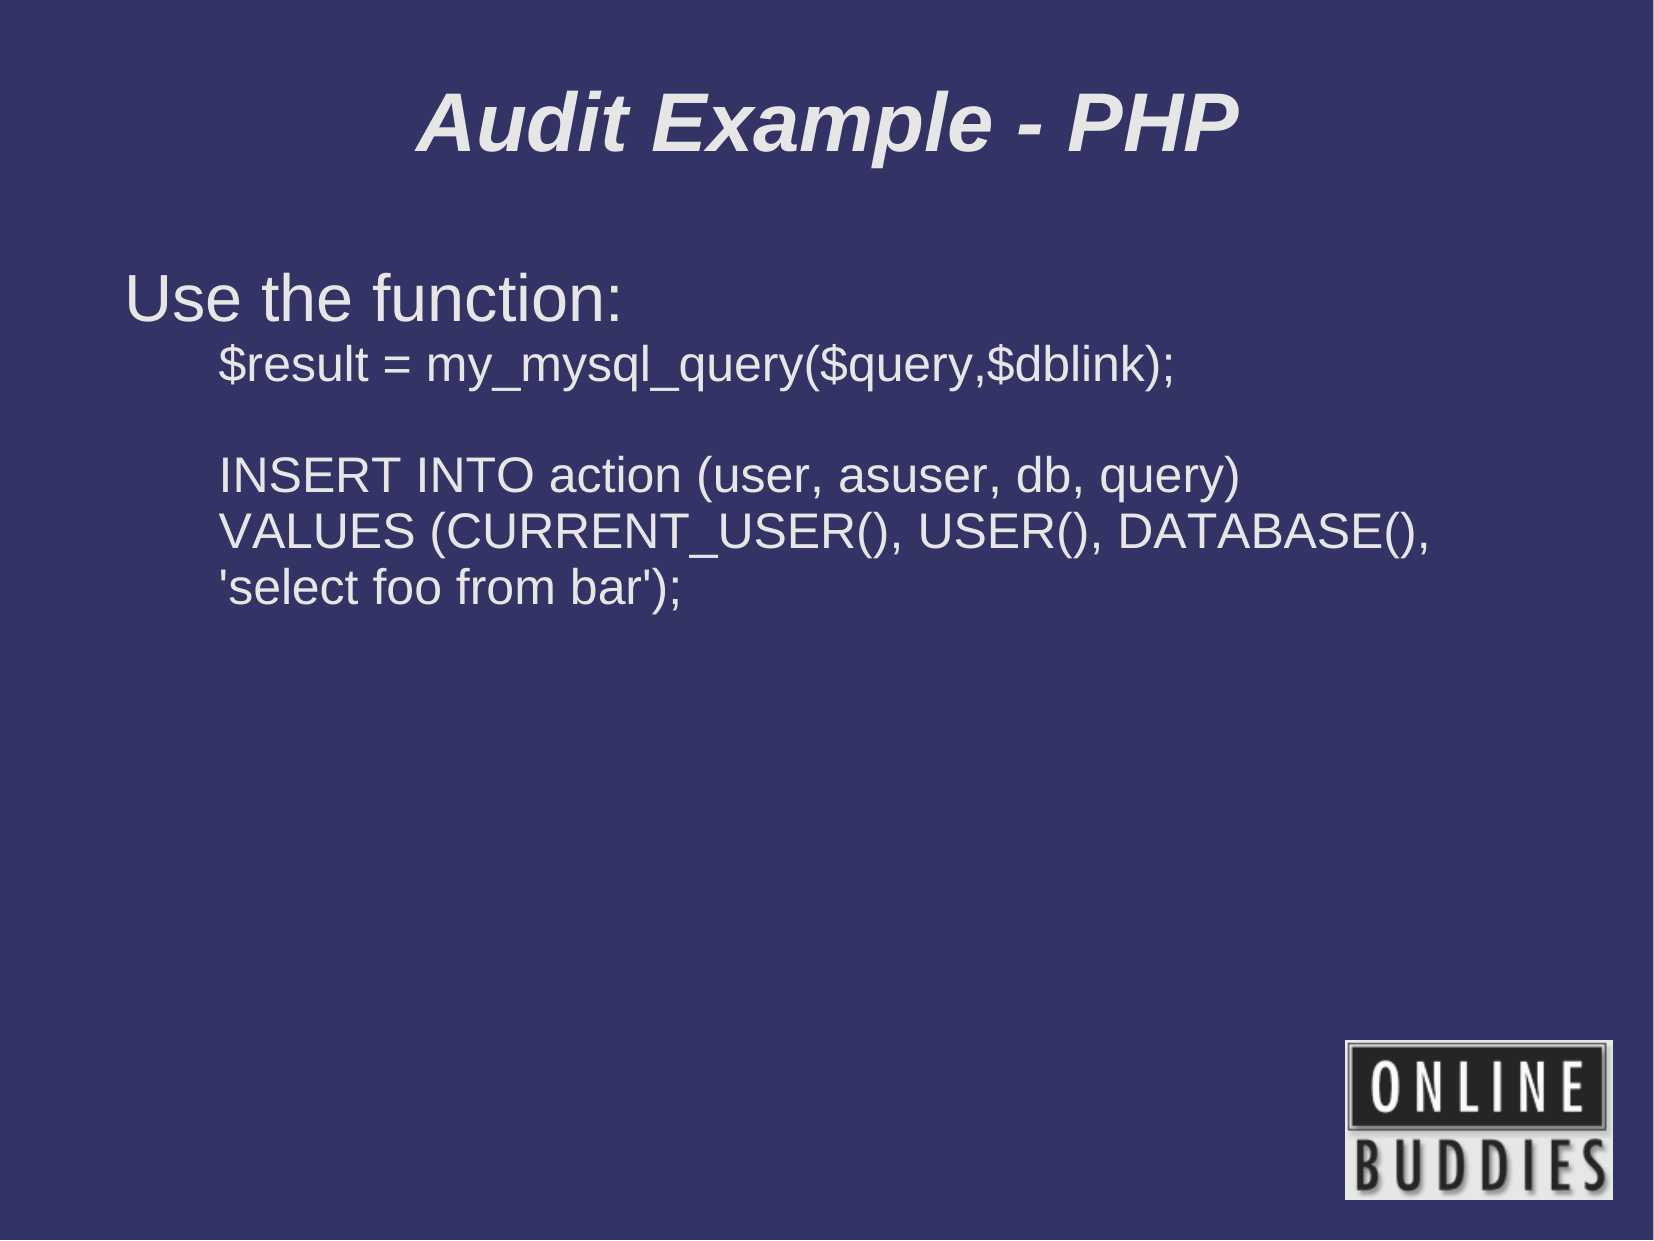

# Audit Example - PHP
Use the function:
$result = my_mysql_query($query,$dblink);
INSERT INTO action (user, asuser, db, query)
VALUES (CURRENT_USER(), USER(), DATABASE(),
'select foo from bar');